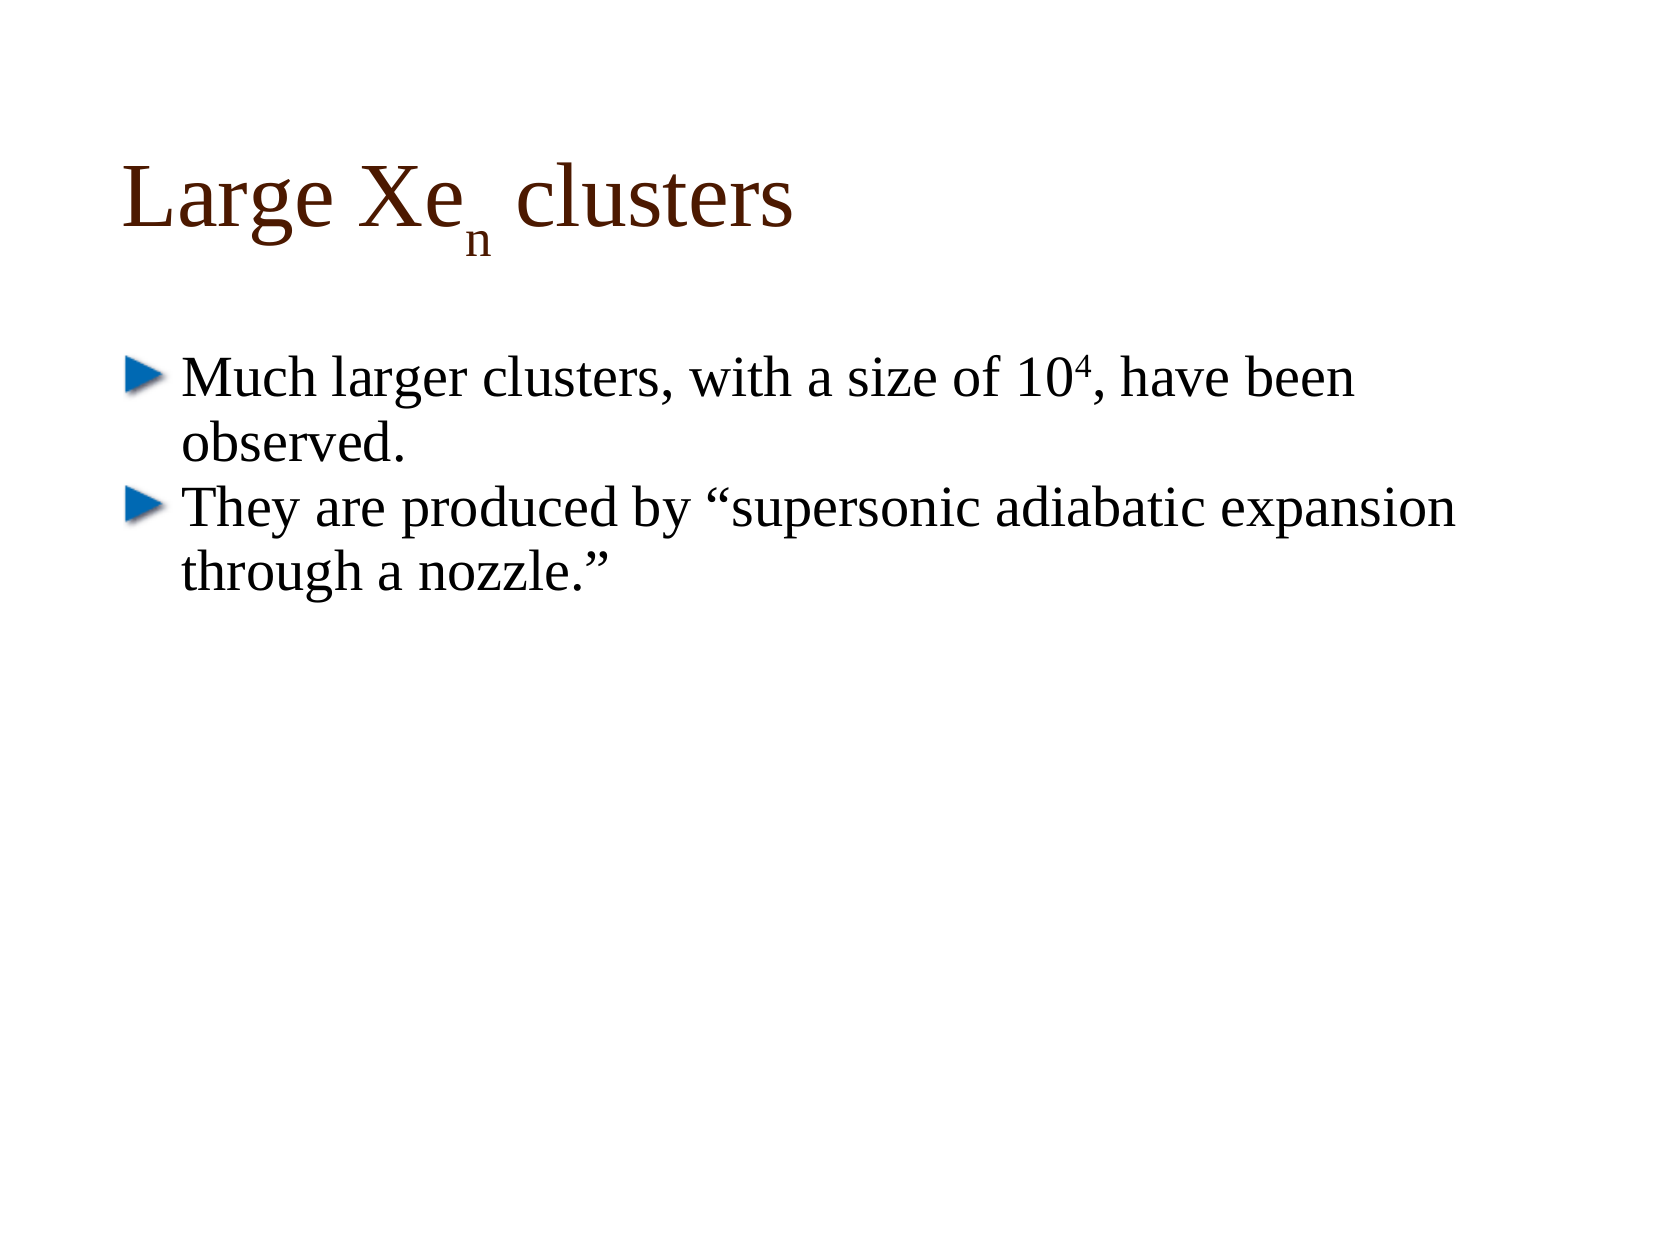

# Large Xen clusters
Much larger clusters, with a size of 104, have been observed.
They are produced by “supersonic adiabatic expansion through a nozzle.”